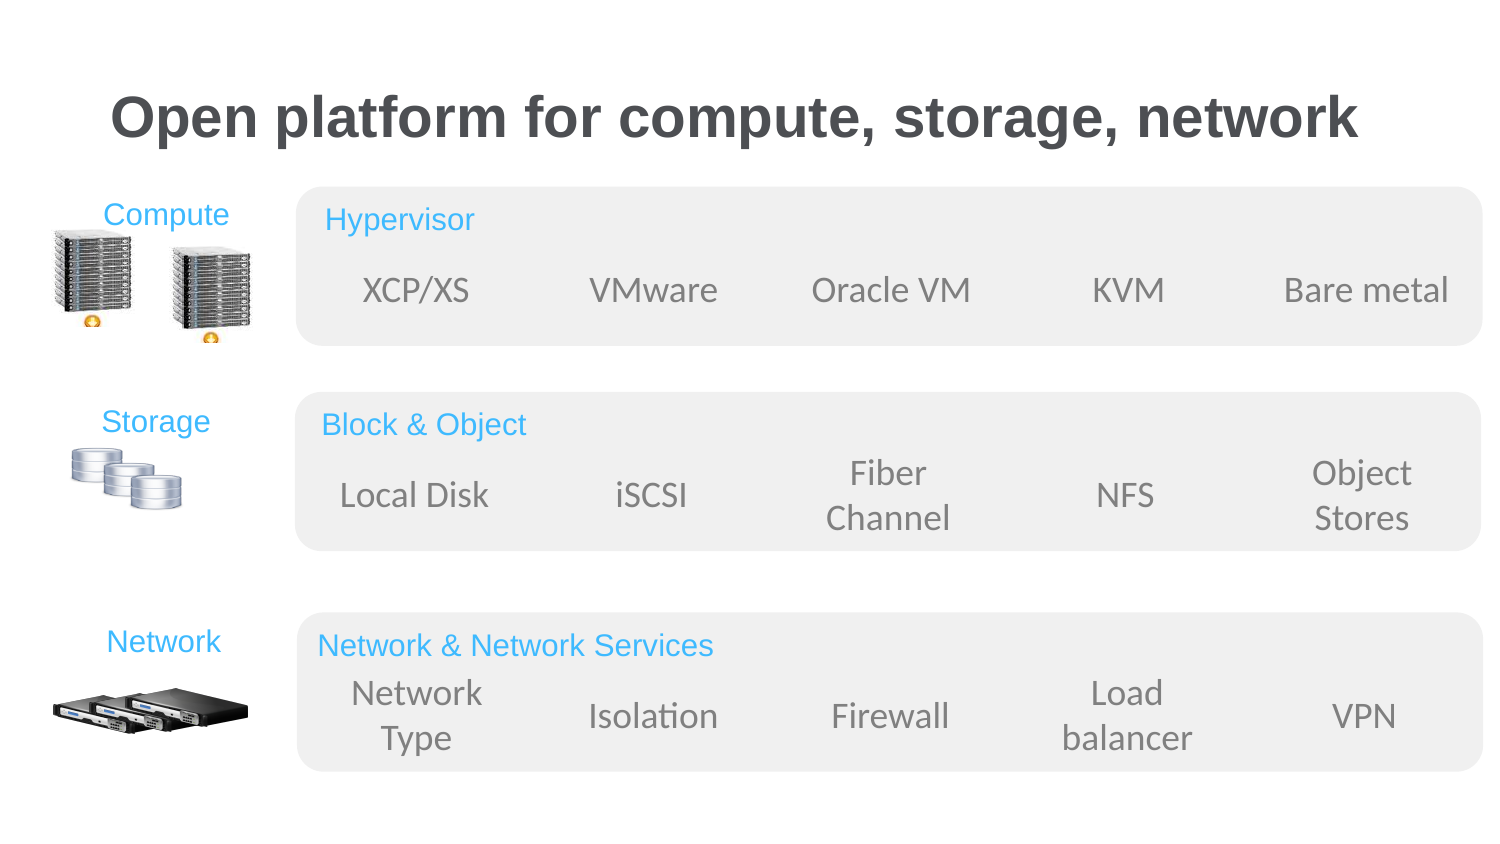

# Open platform for compute, storage, network
Compute
Hypervisor
XCP/XS
VMware
Oracle VM
KVM
Bare metal
Storage
Block & Object
Local Disk
iSCSI
Fiber Channel
NFS
Object Stores
Network
Network & Network Services
Network Type
Isolation
Firewall
Load balancer
VPN